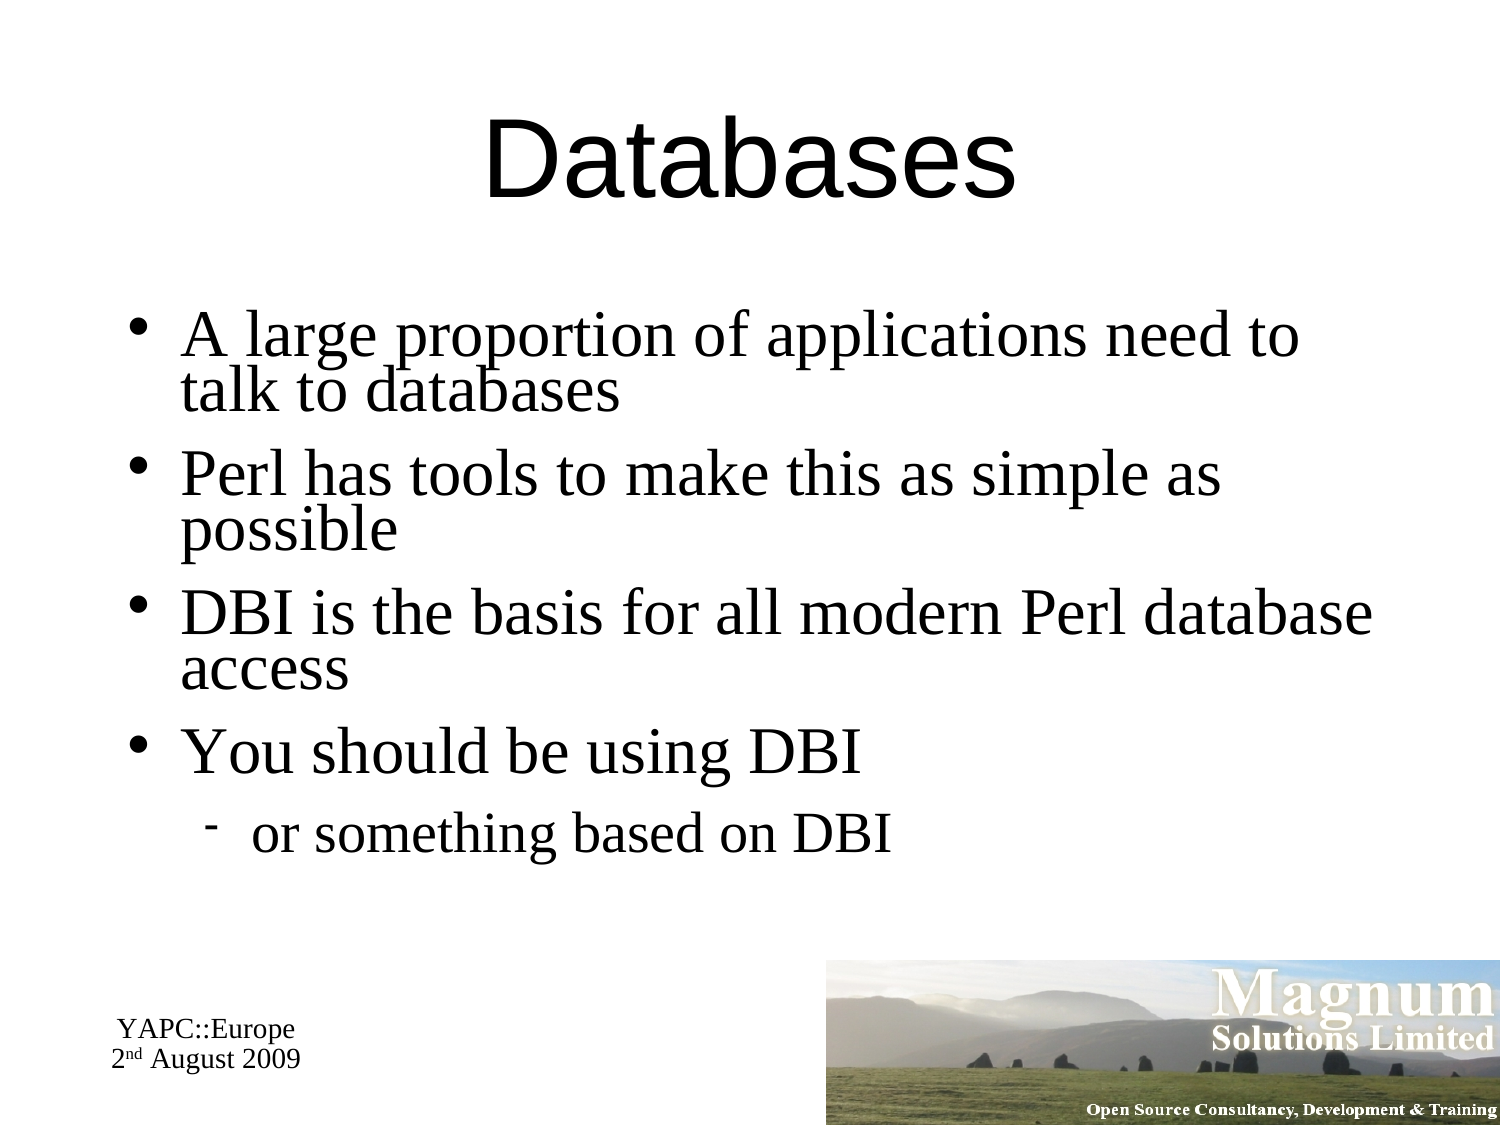

# Databases
A large proportion of applications need to talk to databases
Perl has tools to make this as simple as possible
DBI is the basis for all modern Perl database access
You should be using DBI
or something based on DBI
124